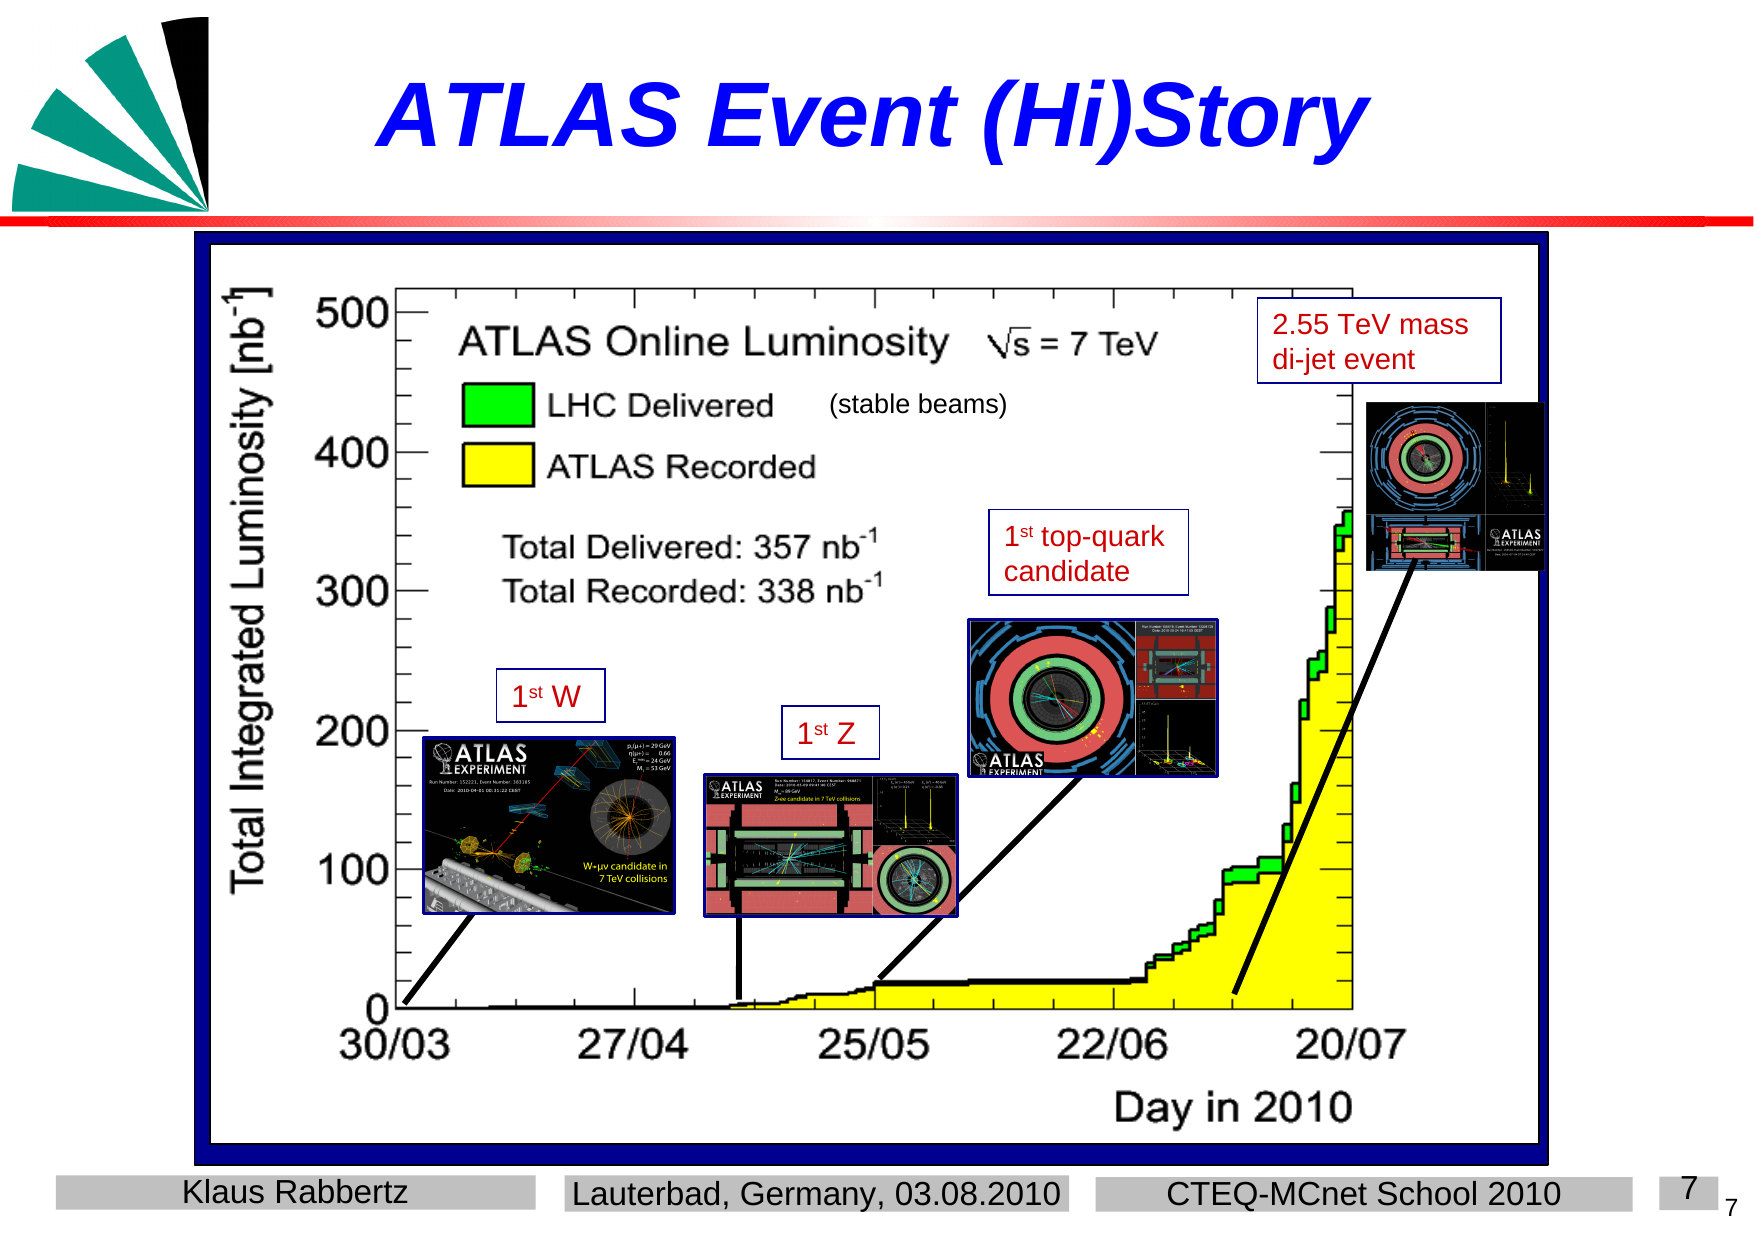

# ATLAS Event (Hi)Story
2.55 TeV mass
di-jet event
(stable beams)
1st top-quark
candidate
1st W
1st Z